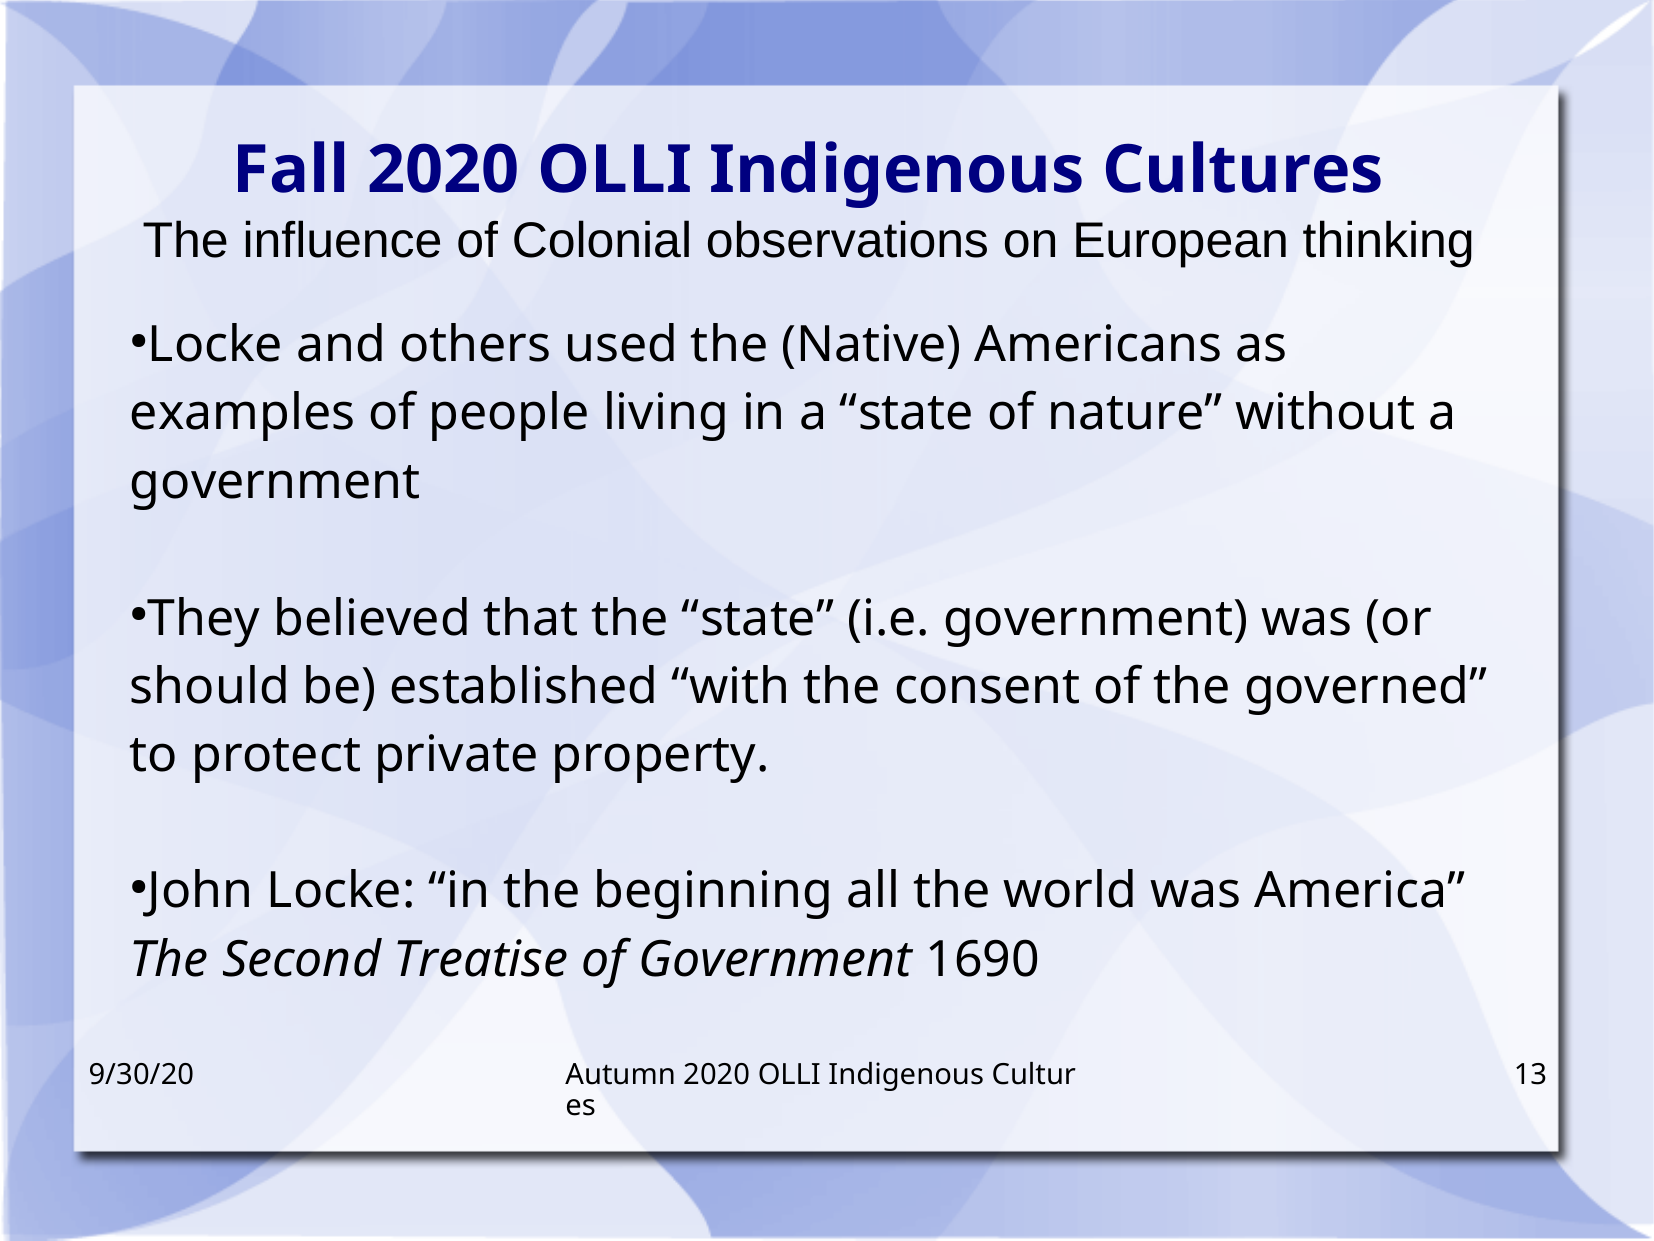

# Fall 2020 OLLI Indigenous Cultures The influence of Colonial observations on European thinking
Locke and others used the (Native) Americans as examples of people living in a “state of nature” without a government
They believed that the “state” (i.e. government) was (or should be) established “with the consent of the governed” to protect private property.
John Locke: “in the beginning all the world was America” The Second Treatise of Government 1690
9/30/20
Autumn 2020 OLLI Indigenous Cultures
13